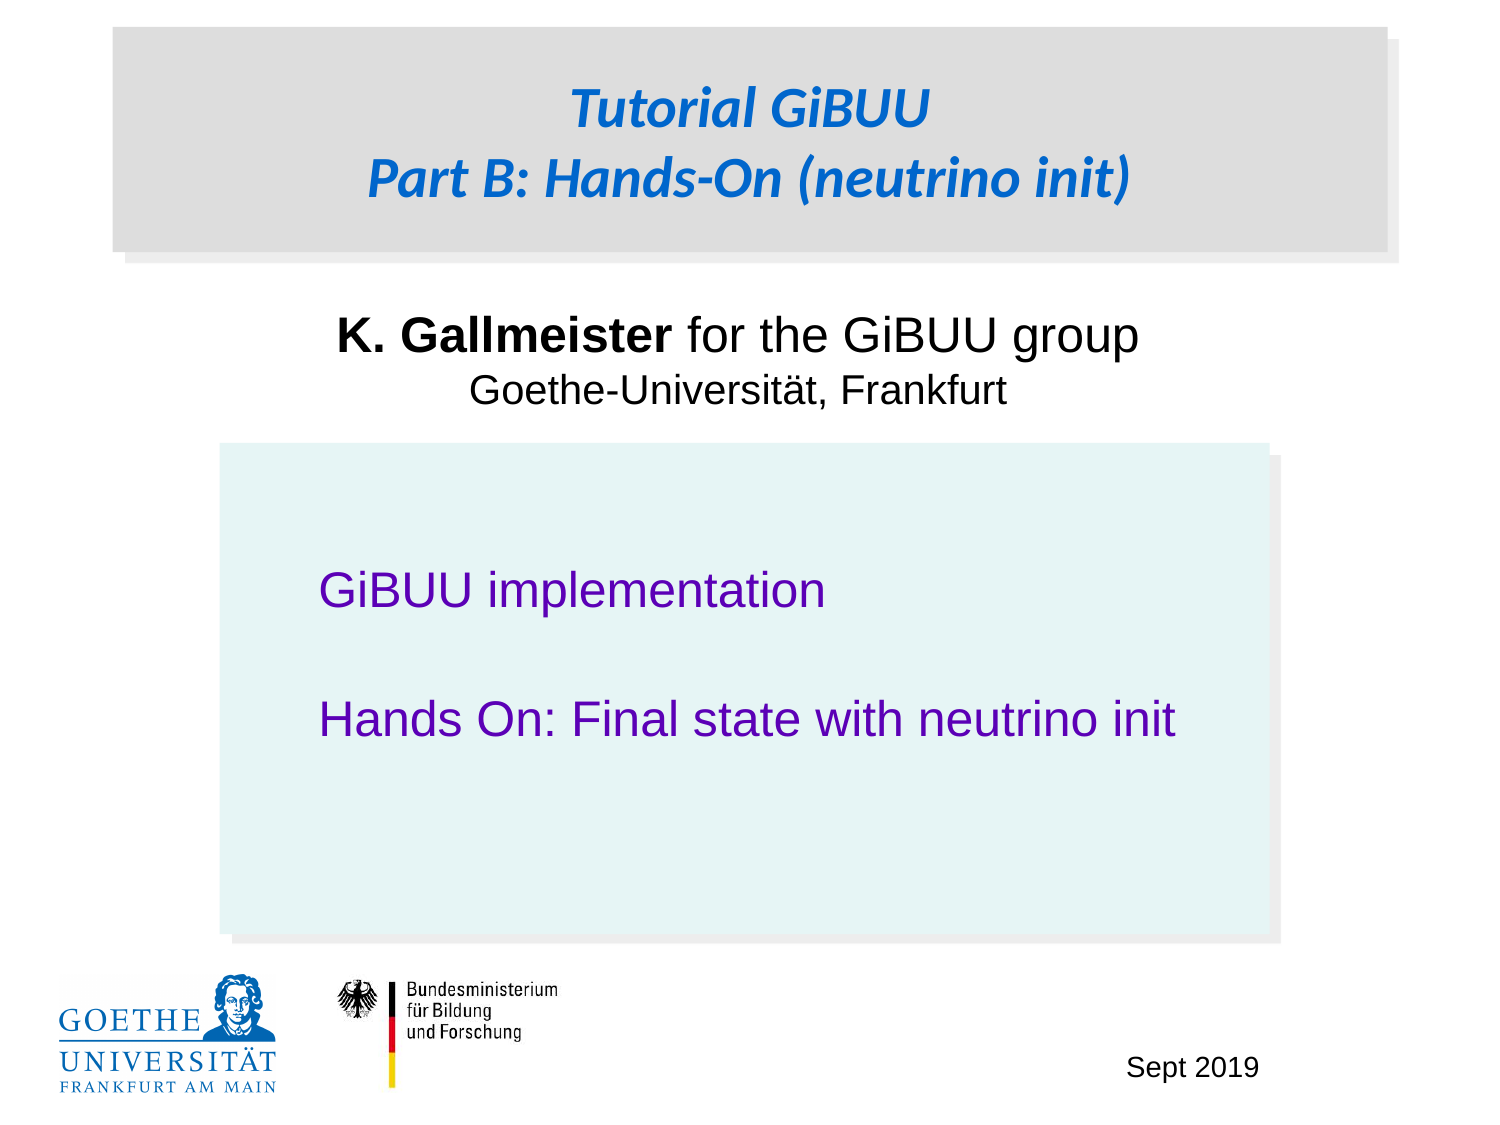

# Tutorial GiBUU Part B: Hands-On (neutrino init)
 GiBUU implementation
 Hands On: Final state with neutrino init